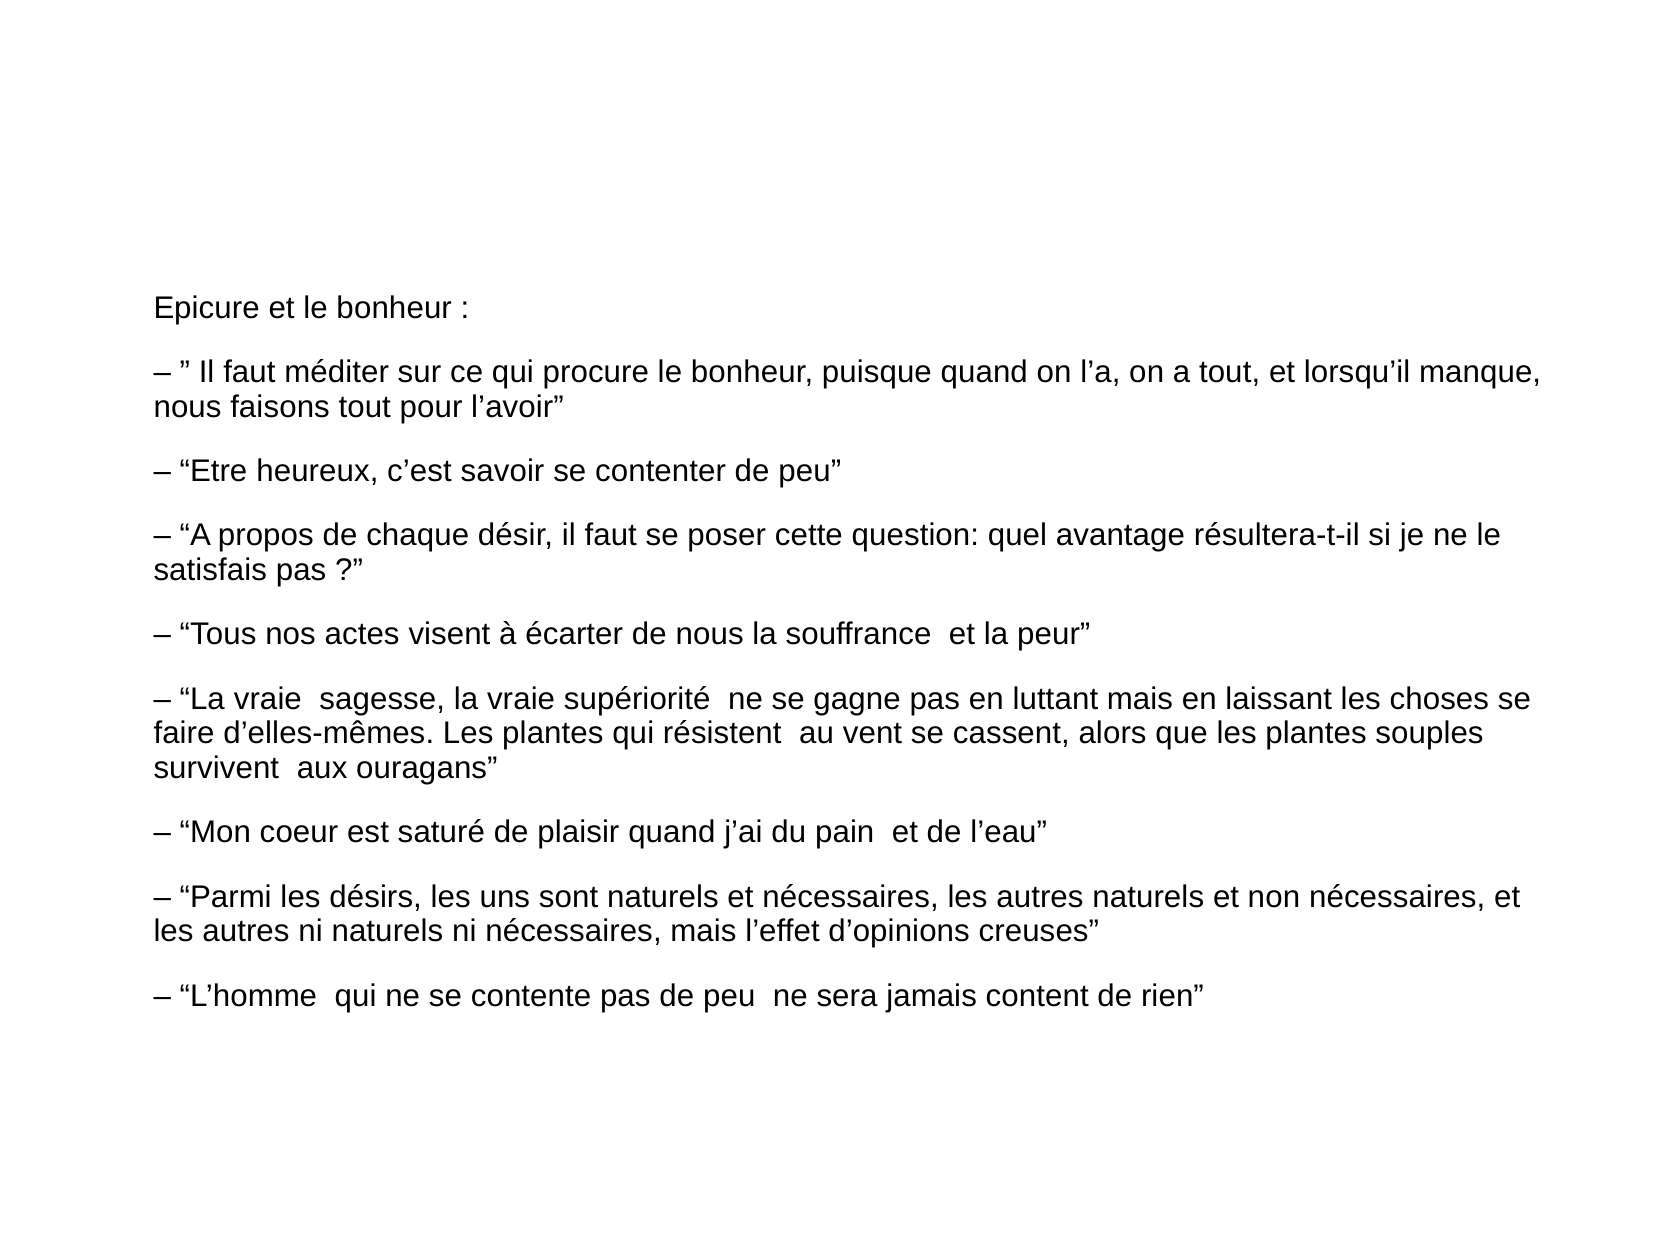

#
Epicure et le bonheur :
– ” Il faut méditer sur ce qui procure le bonheur, puisque quand on l’a, on a tout, et lorsqu’il manque, nous faisons tout pour l’avoir”
– “Etre heureux, c’est savoir se contenter de peu”
– “A propos de chaque désir, il faut se poser cette question: quel avantage résultera-t-il si je ne le satisfais pas ?”
– “Tous nos actes visent à écarter de nous la souffrance et la peur”
– “La vraie sagesse, la vraie supériorité ne se gagne pas en luttant mais en laissant les choses se faire d’elles-mêmes. Les plantes qui résistent au vent se cassent, alors que les plantes souples survivent aux ouragans”
– “Mon coeur est saturé de plaisir quand j’ai du pain et de l’eau”
– “Parmi les désirs, les uns sont naturels et nécessaires, les autres naturels et non nécessaires, et les autres ni naturels ni nécessaires, mais l’effet d’opinions creuses”
– “L’homme qui ne se contente pas de peu ne sera jamais content de rien”